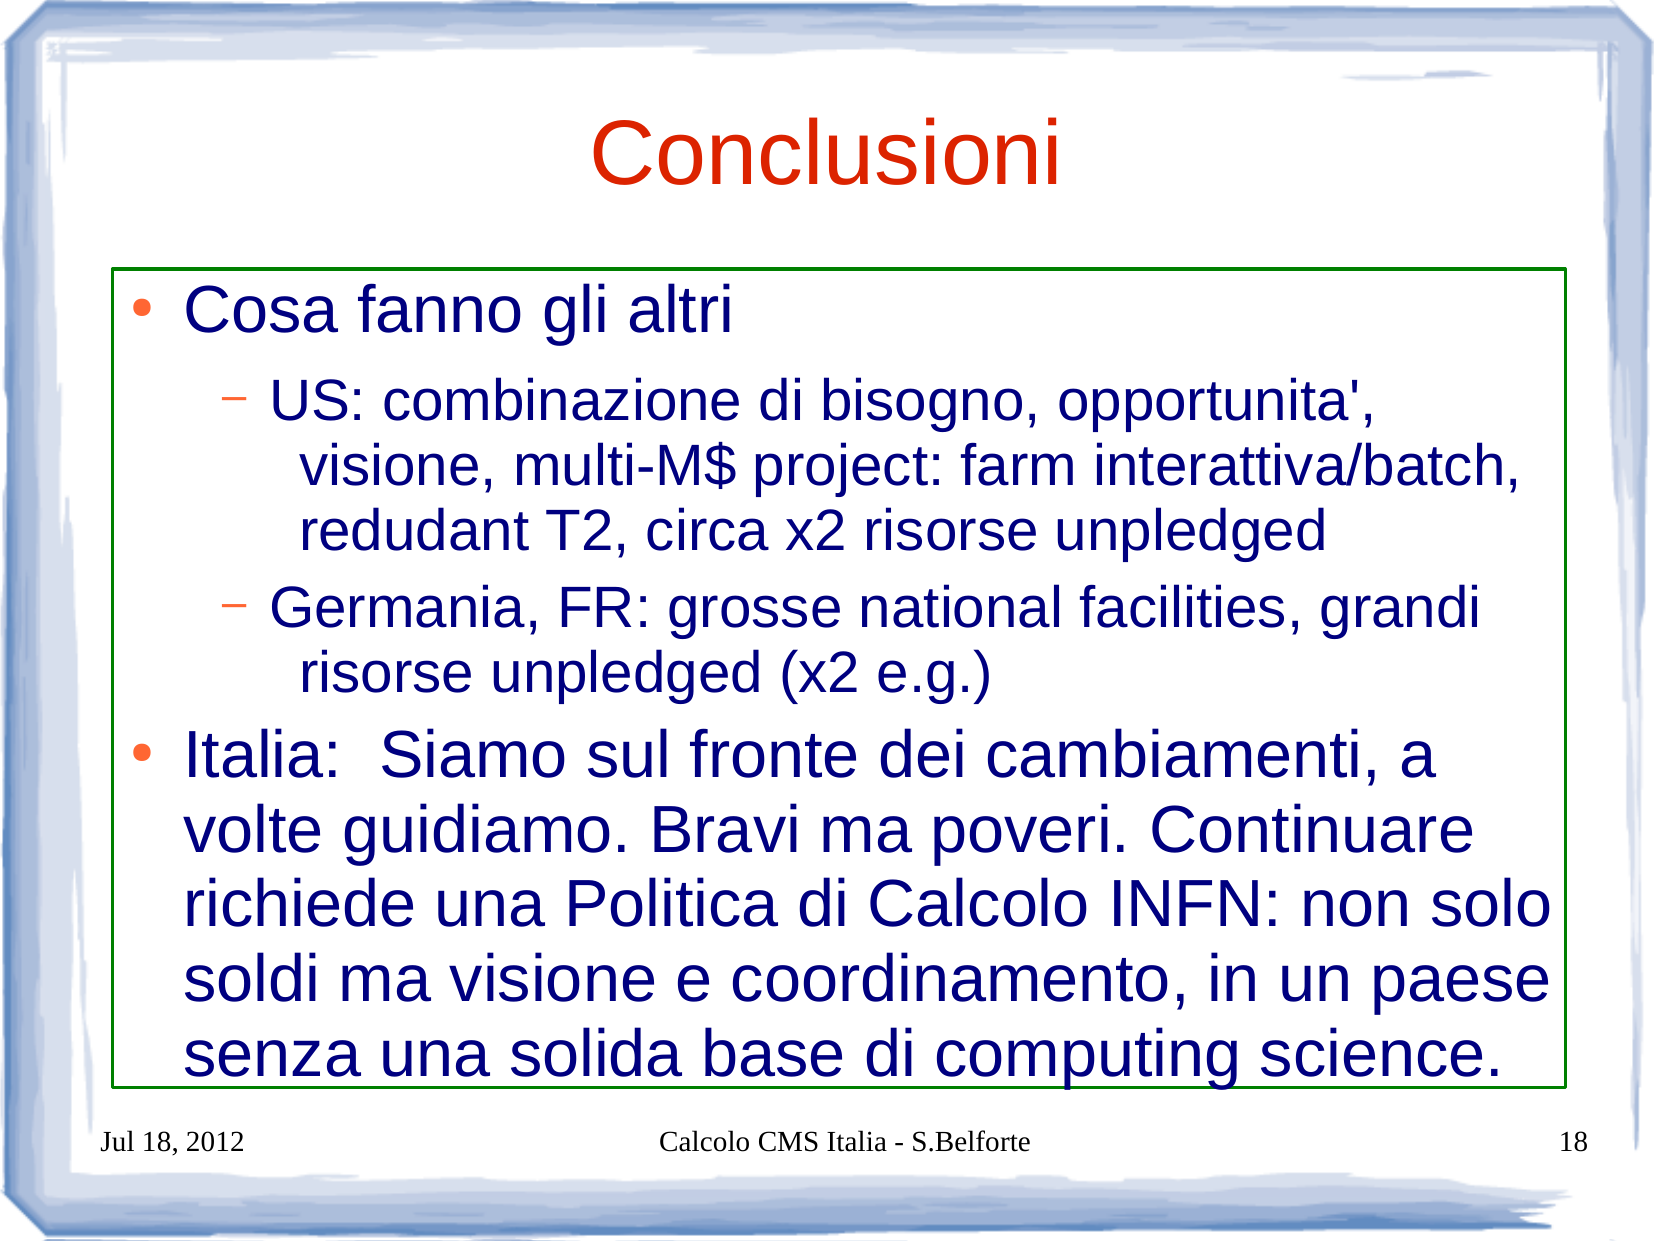

# Conclusioni
Cosa fanno gli altri
US: combinazione di bisogno, opportunita', visione, multi-M$ project: farm interattiva/batch, redudant T2, circa x2 risorse unpledged
Germania, FR: grosse national facilities, grandi risorse unpledged (x2 e.g.)
Italia: Siamo sul fronte dei cambiamenti, a volte guidiamo. Bravi ma poveri. Continuare richiede una Politica di Calcolo INFN: non solo soldi ma visione e coordinamento, in un paese senza una solida base di computing science.
Jul 18, 2012
Calcolo CMS Italia - S.Belforte
18